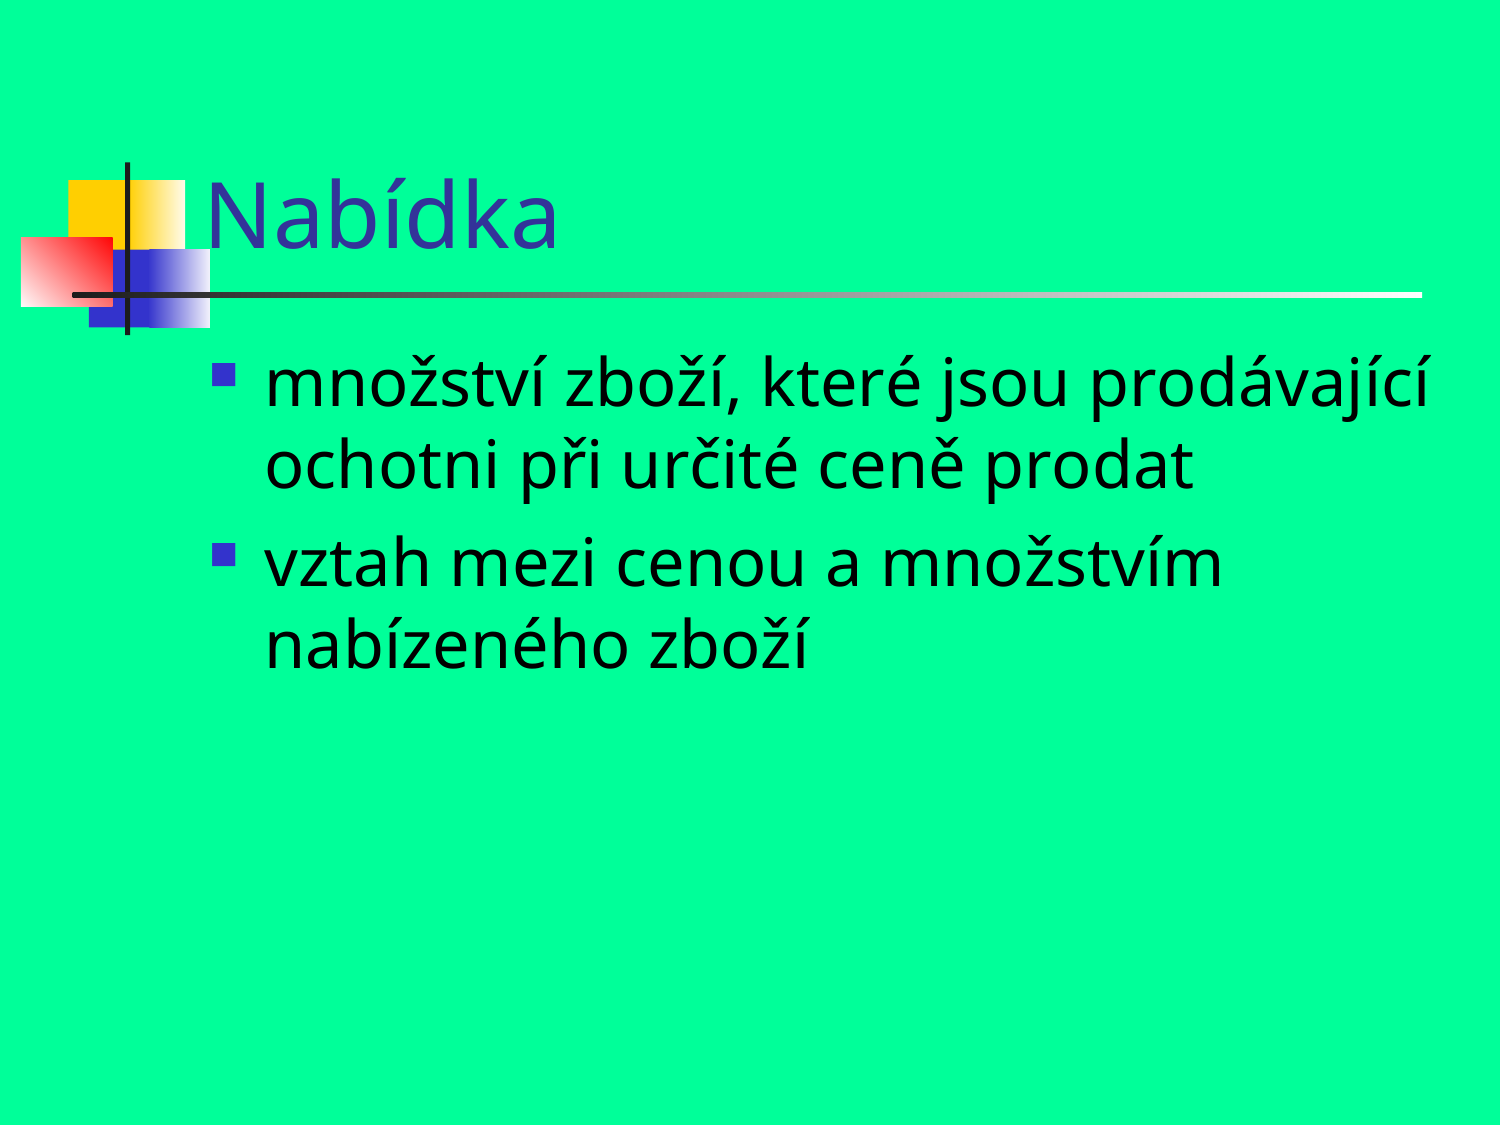

# Nabídka
množství zboží, které jsou prodávající ochotni při určité ceně prodat
vztah mezi cenou a množstvím nabízeného zboží